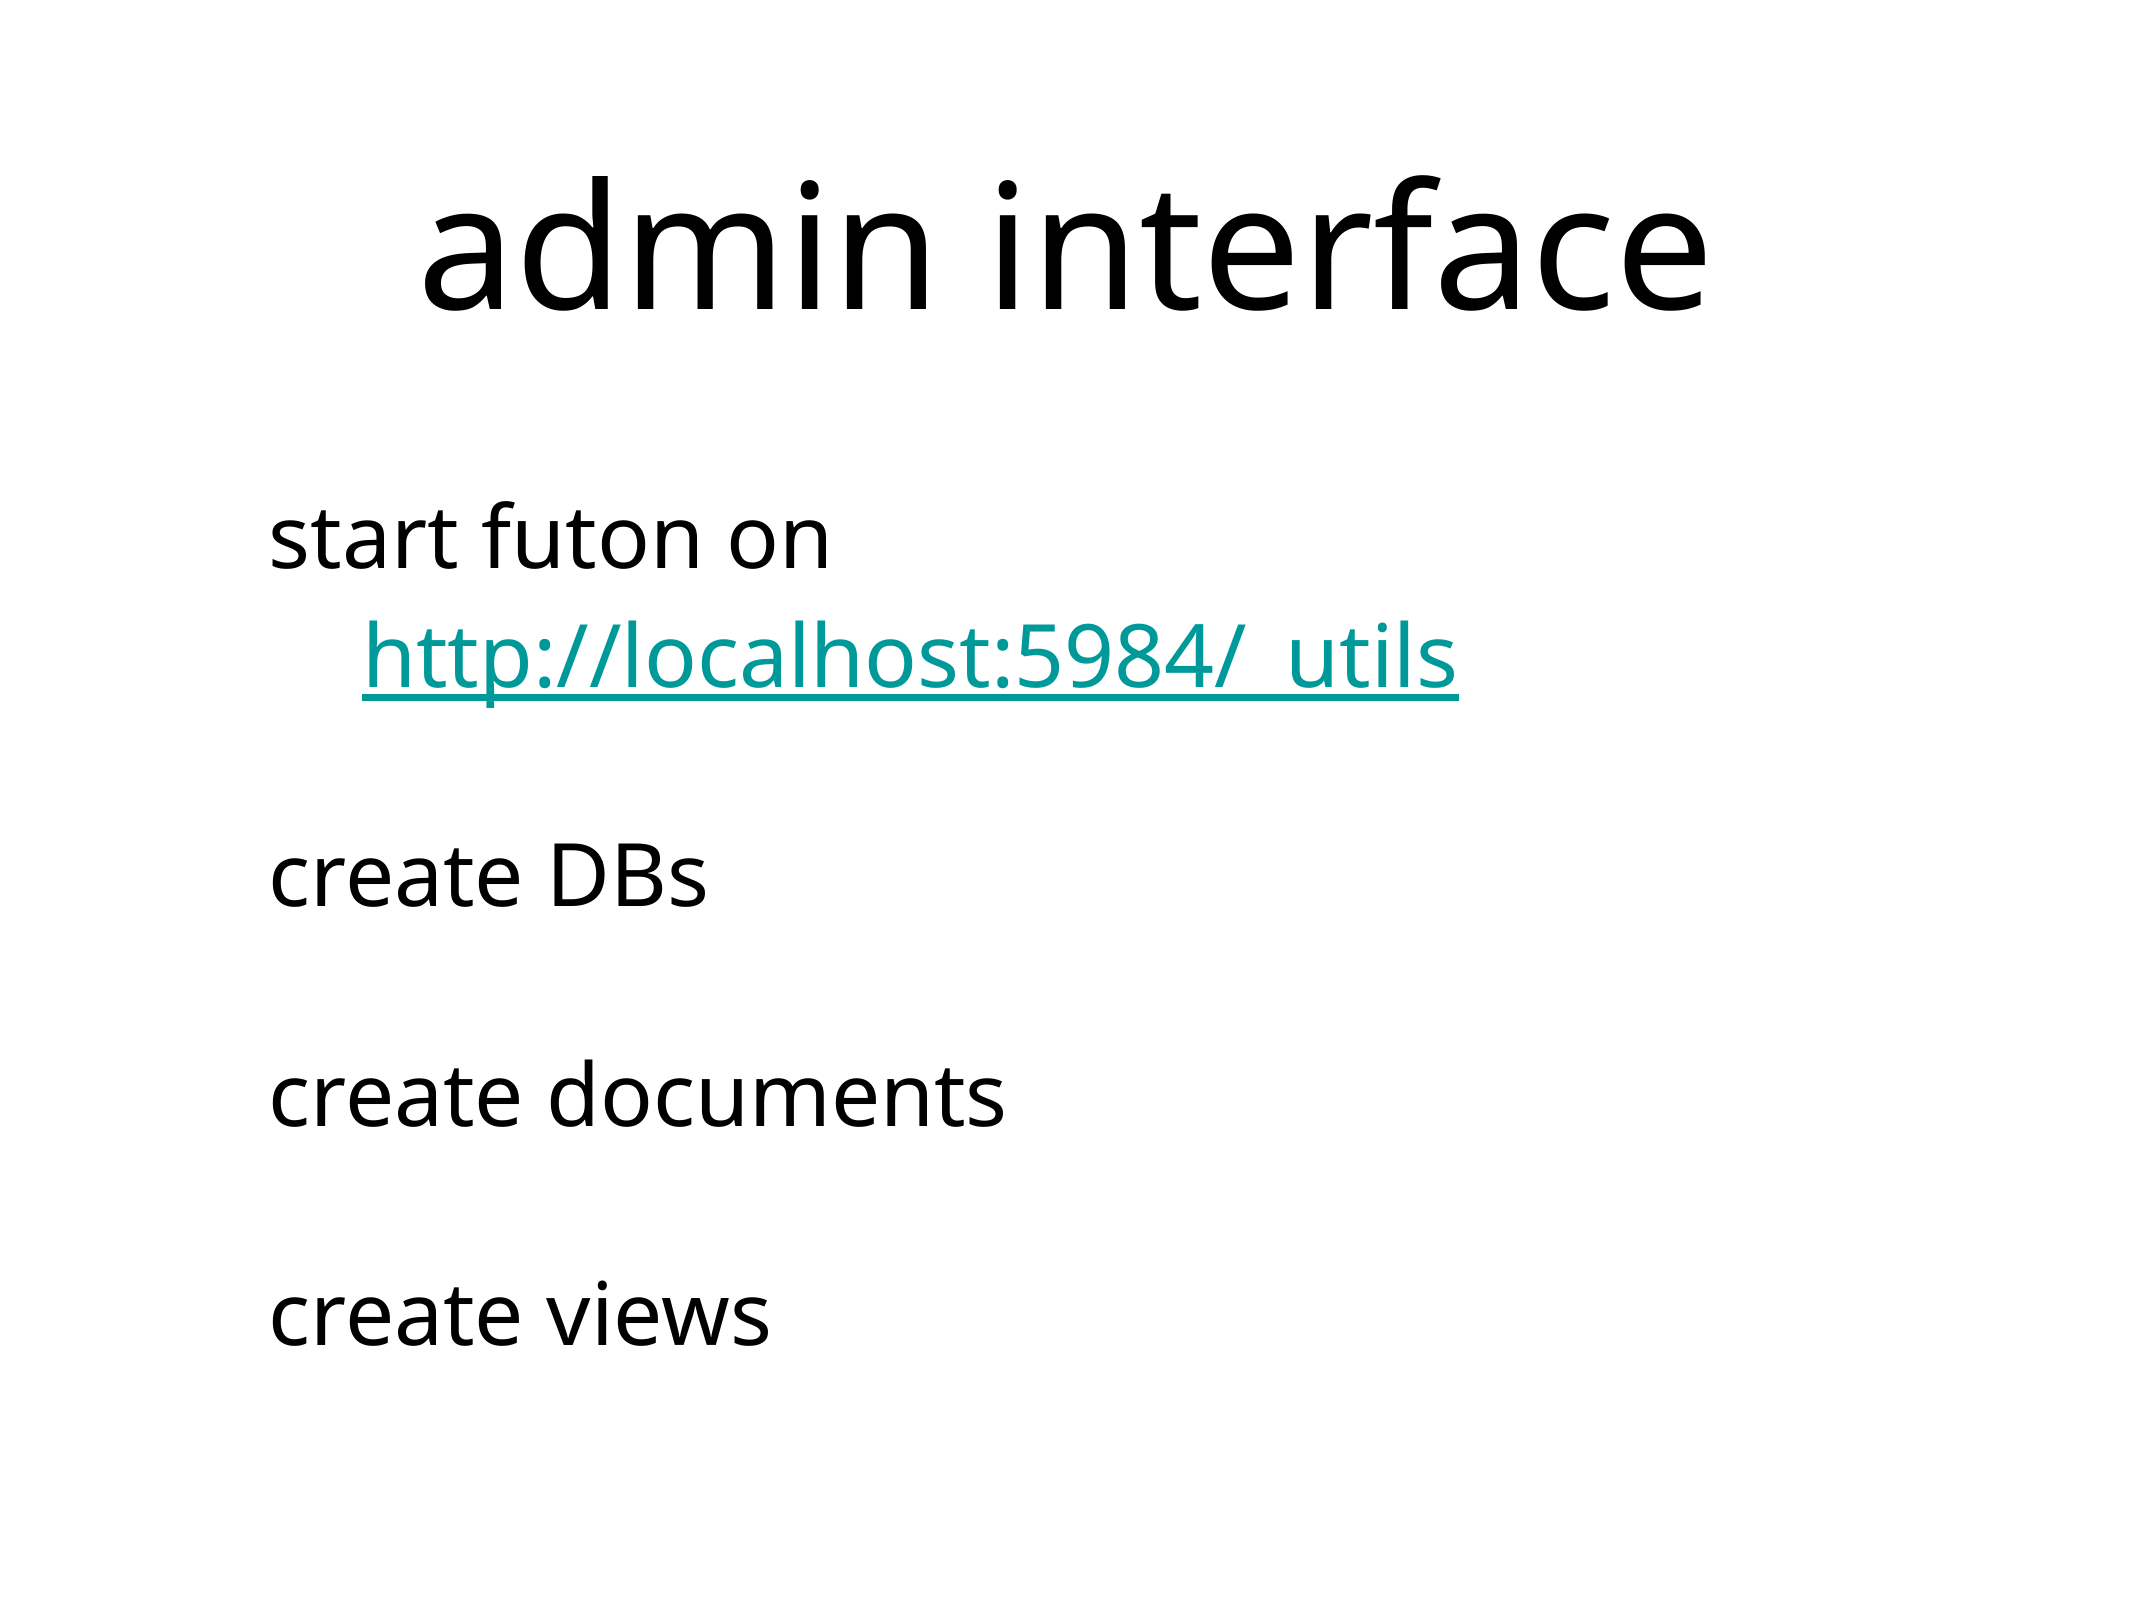

# admin interface
start futon on http://localhost:5984/_utils
create DBs
create documents
create views